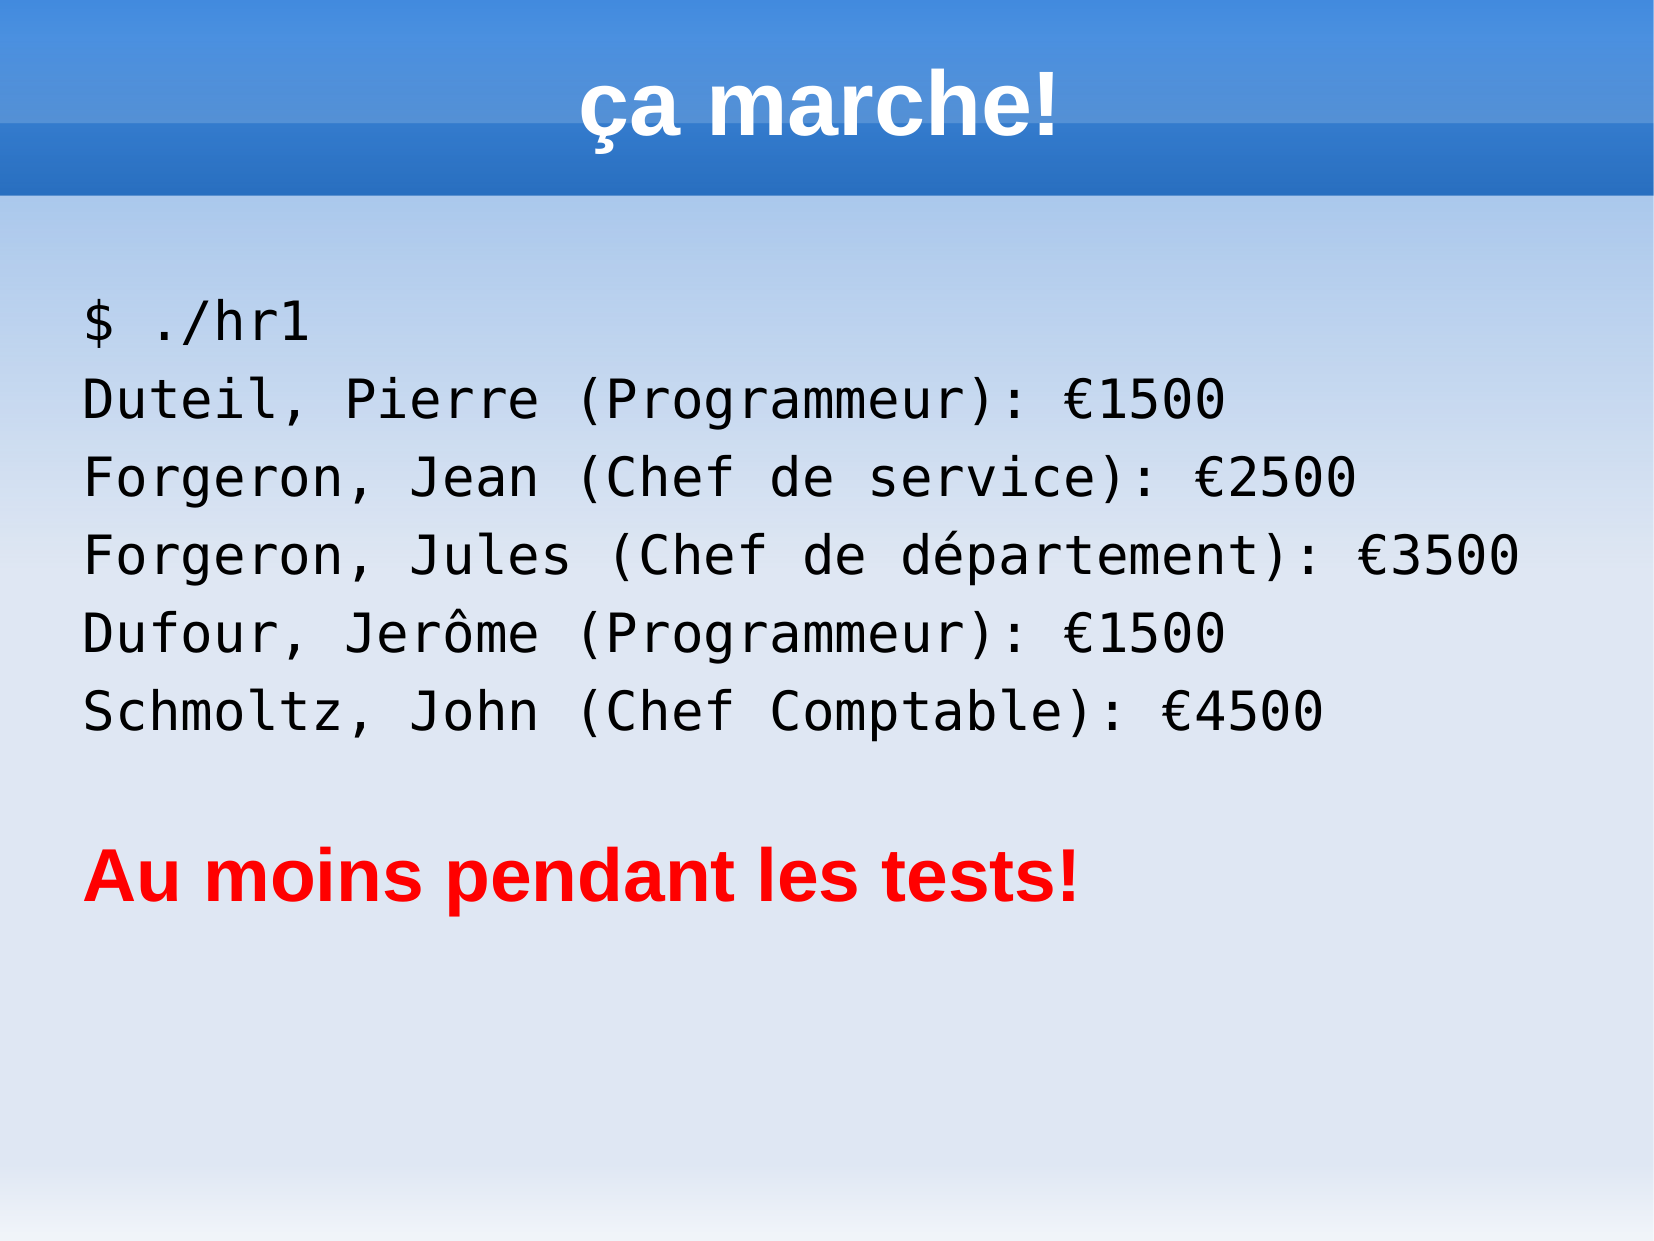

# ça marche!
$ ./hr1
Duteil, Pierre (Programmeur): €1500
Forgeron, Jean (Chef de service): €2500
Forgeron, Jules (Chef de département): €3500
Dufour, Jerôme (Programmeur): €1500
Schmoltz, John (Chef Comptable): €4500
Au moins pendant les tests!